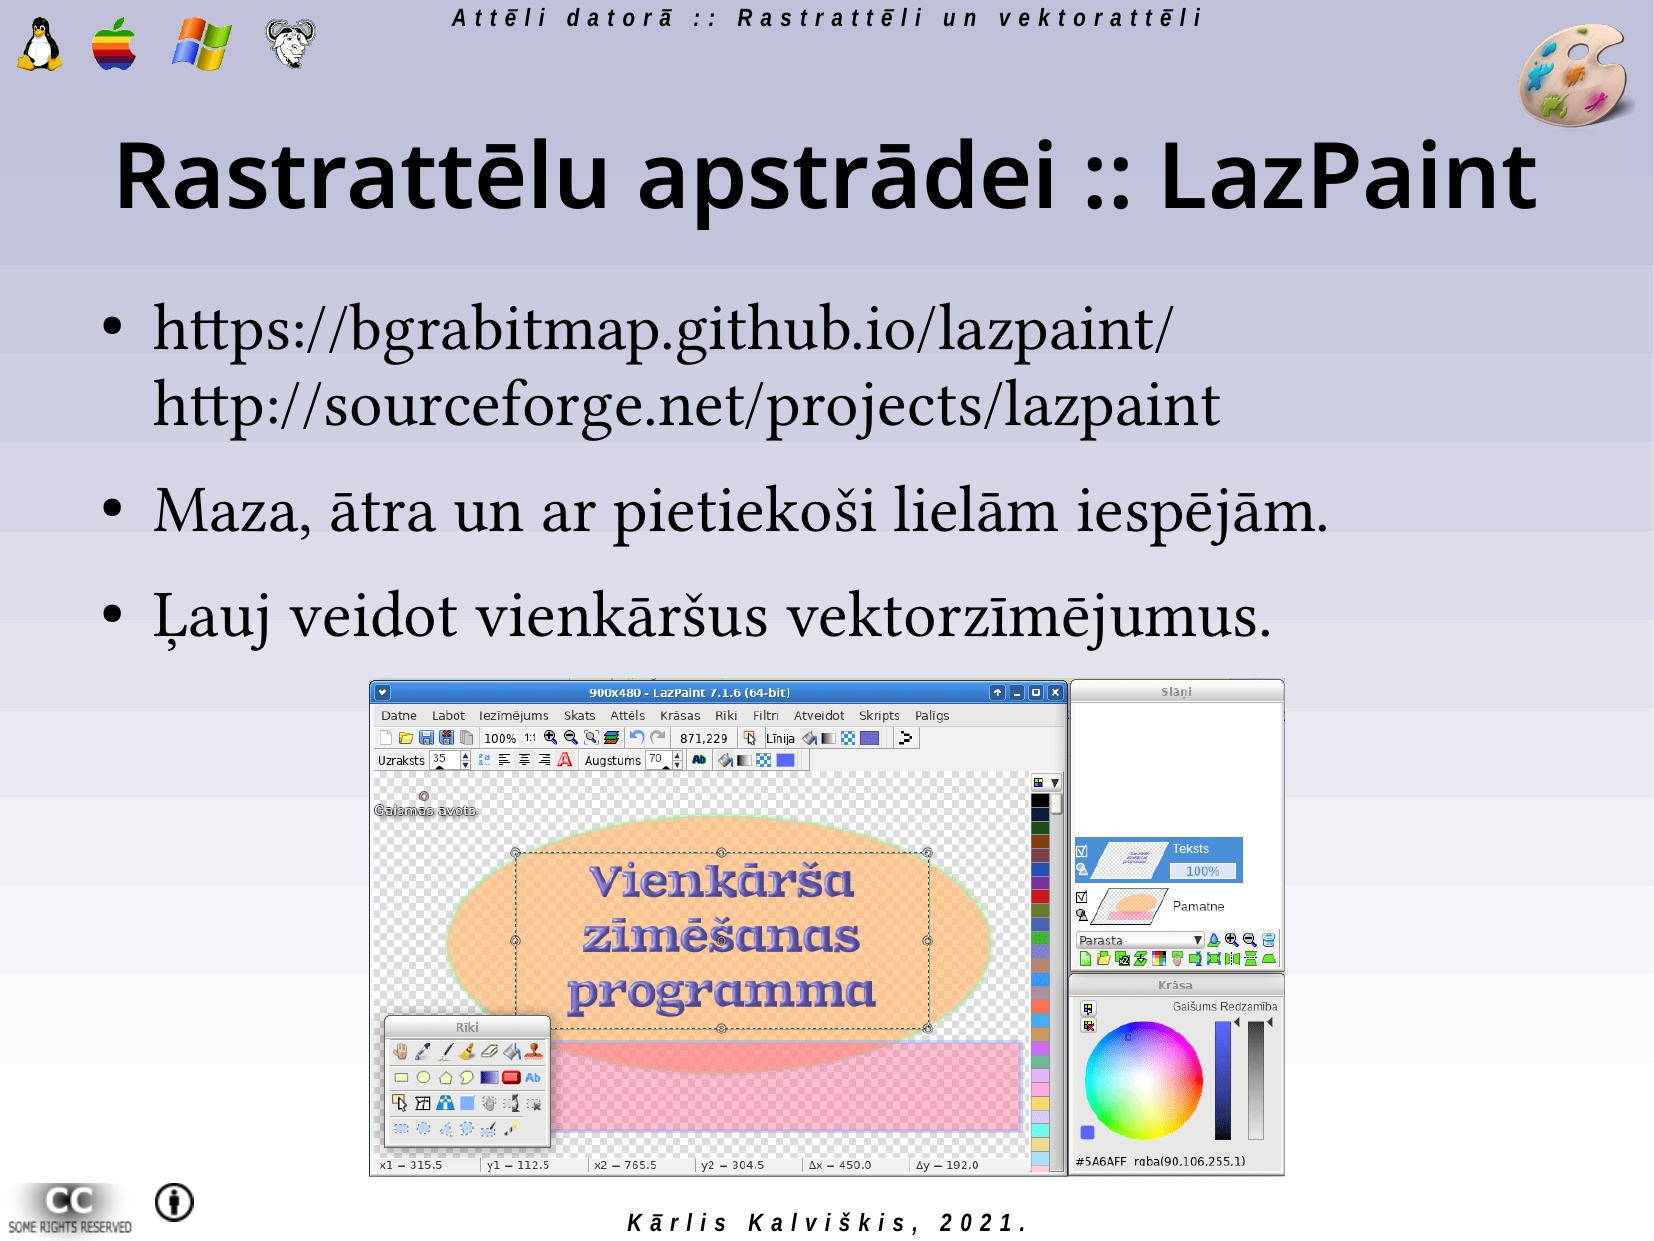

# Rastrattēlu apstrādei :: LazPaint
https://bgrabitmap.github.io/lazpaint/
http://sourceforge.net/projects/lazpaint
Maza, ātra un ar pietiekoši lielām iespējām.
Ļauj veidot vienkāršus vektorzīmējumus.